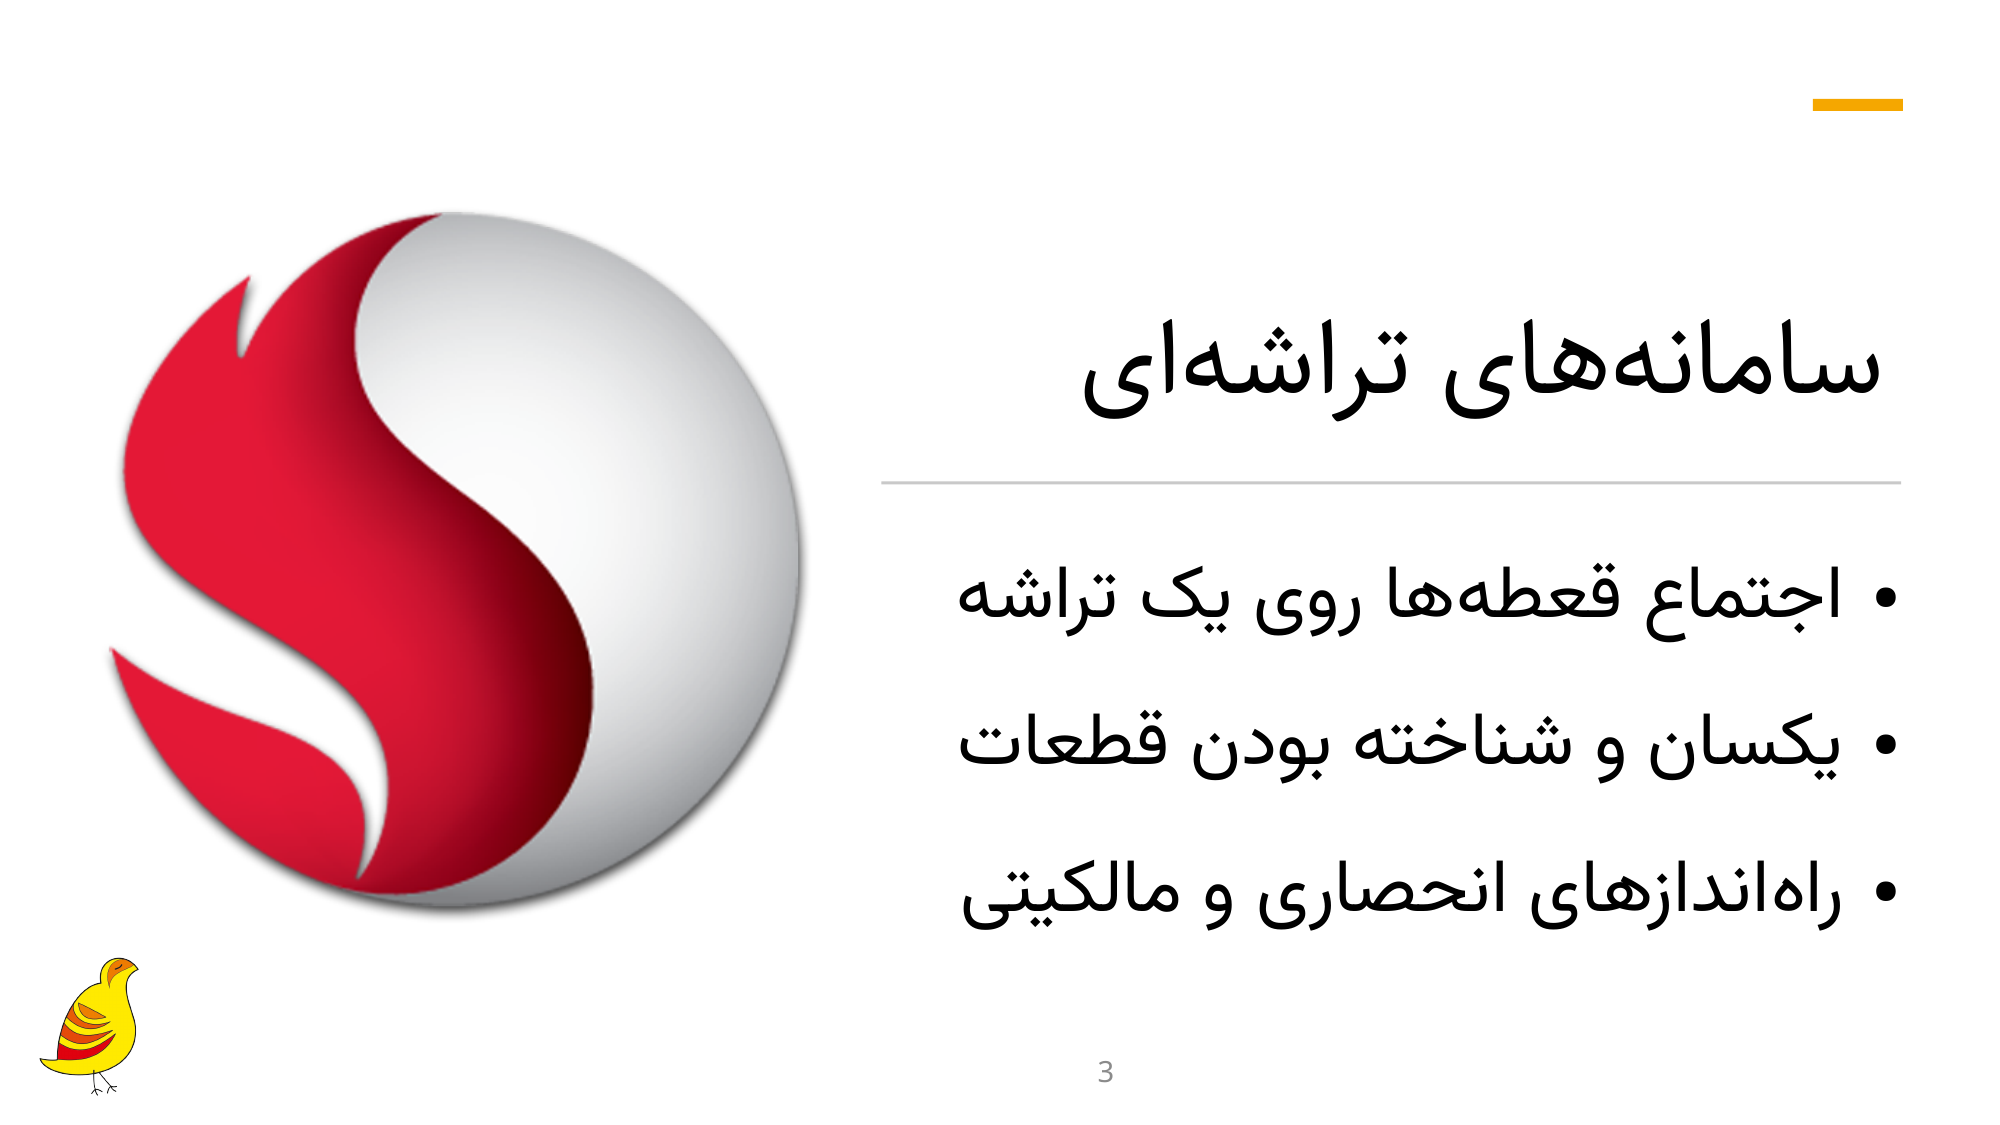

# سامانه‌های تراشه‌ای
 اجتماع قعطه‌ها روی یک تراشه
 یکسان و شناخته بودن قطعات
 راه‌اندازهای انحصاری و مالکیتی